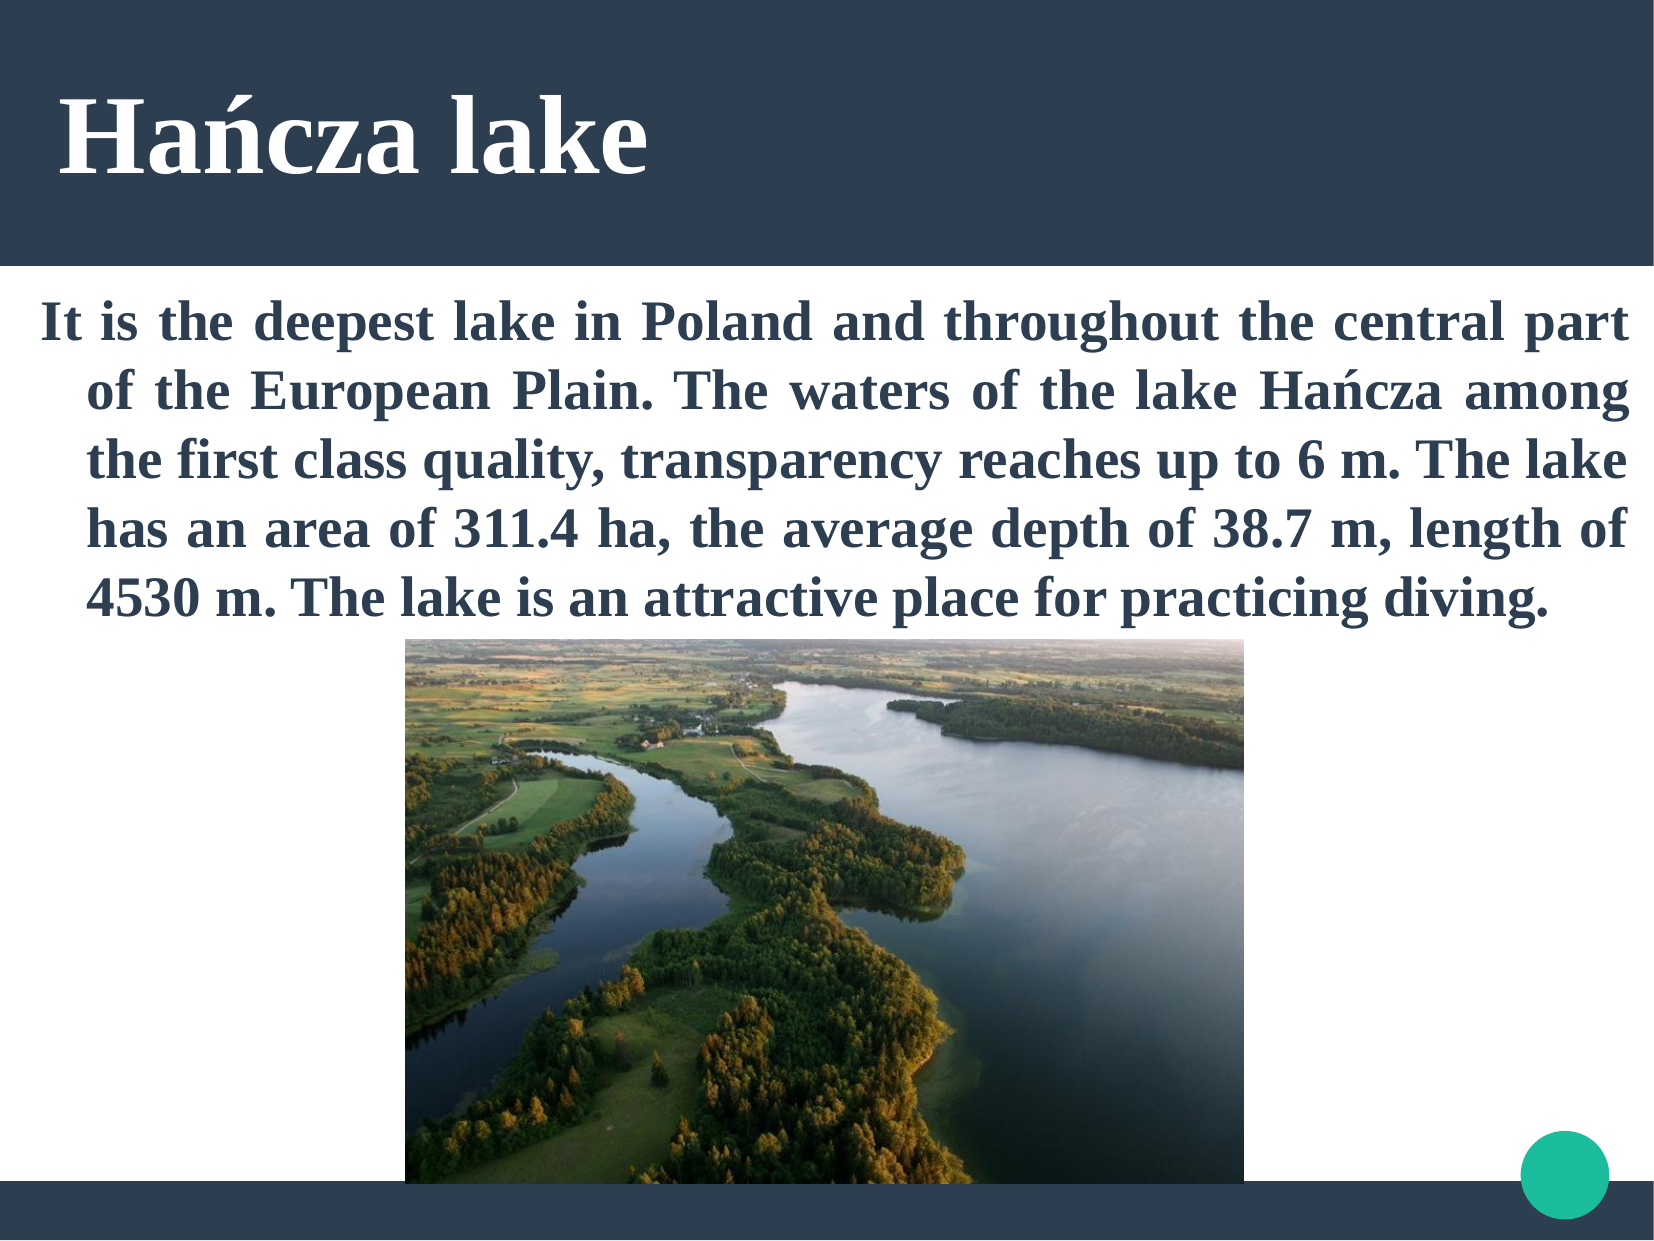

# Hańcza lake
It is the deepest lake in Poland and throughout the central part of the European Plain. The waters of the lake Hańcza among the first class quality, transparency reaches up to 6 m. The lake has an area of 311.4 ha, the average depth of 38.7 m, length of 4530 m. The lake is an attractive place for practicing diving.